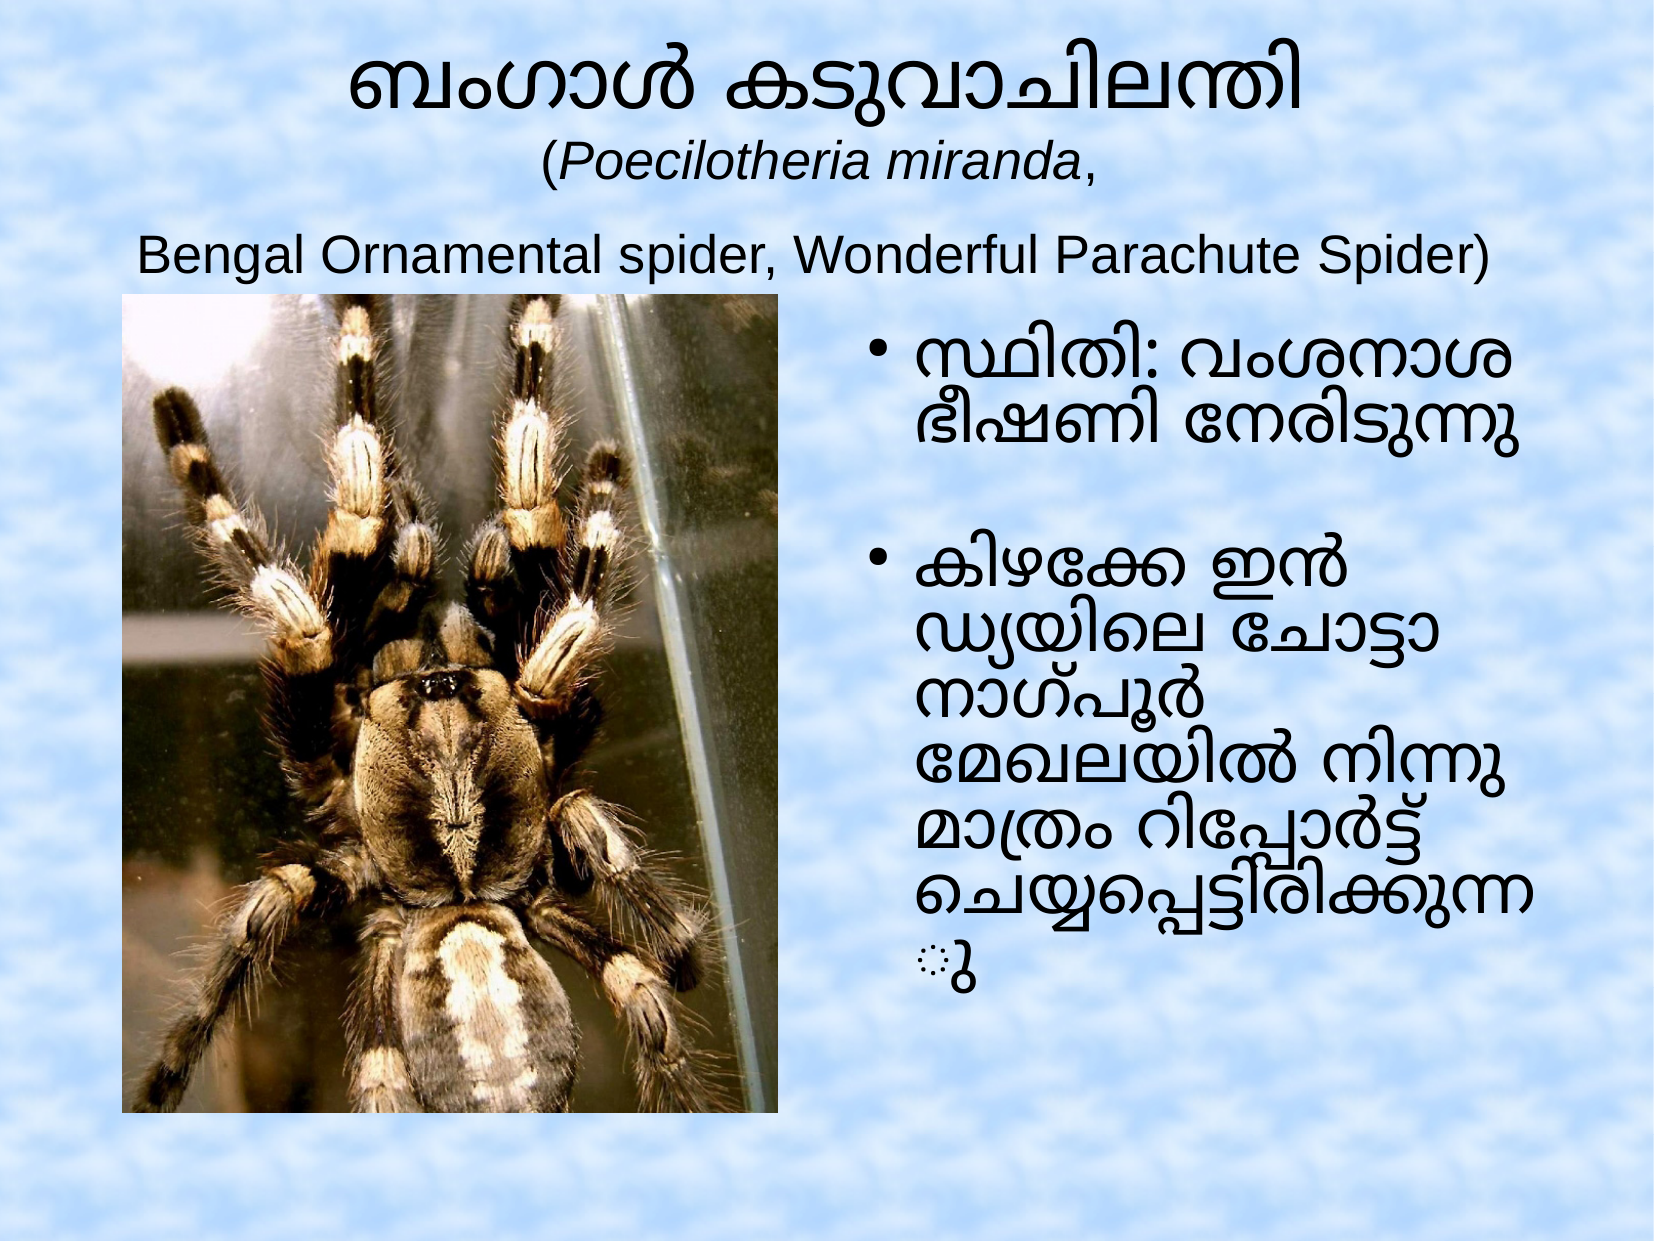

# ബംഗാള്‍ കടുവാചിലന്തി (Poecilotheria miranda, Bengal Ornamental spider, Wonderful Parachute Spider)
സ്ഥിതി: വംശനാശ ഭീഷണി നേരിടുന്നു
കിഴക്കേ ഇന്‍ഡ്യയിലെ ചോട്ടാ നാഗ്പൂര്‍ മേഖലയില്‍ നിന്നു മാത്രം റിപ്പോര്‍ട്ട് ചെയ്യപ്പെട്ടിരിക്കുന്നു